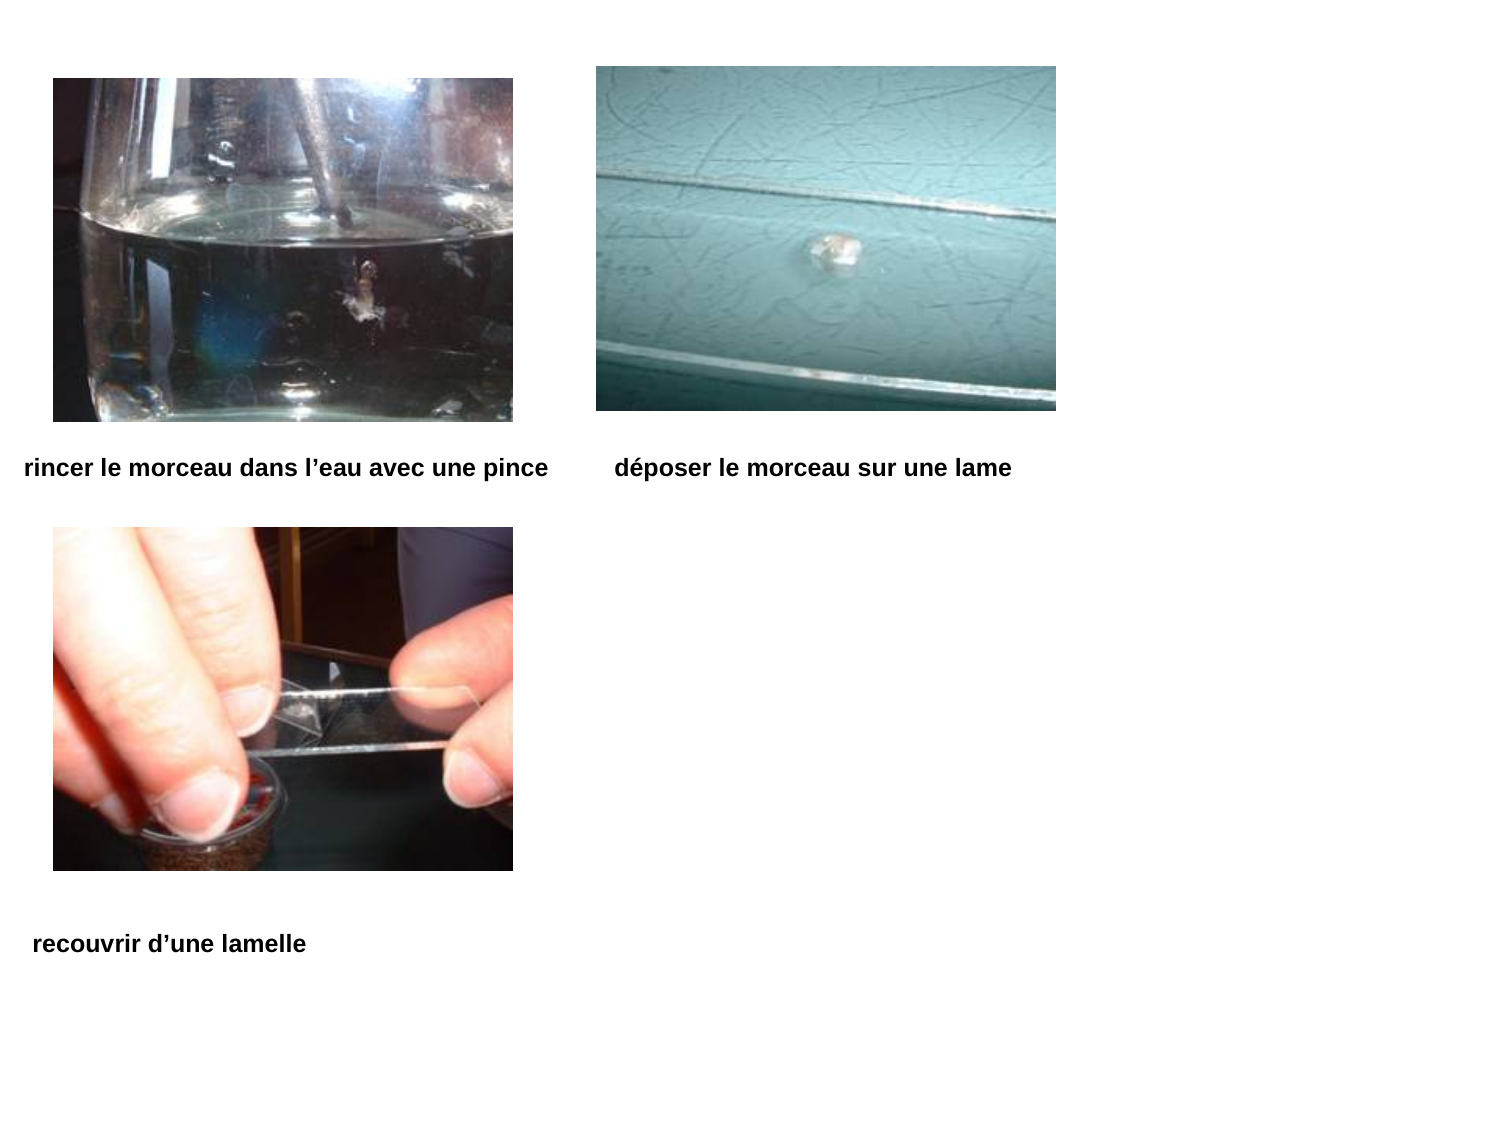

rincer le morceau dans l’eau avec une pince	déposer le morceau sur une lame
recouvrir d’une lamelle